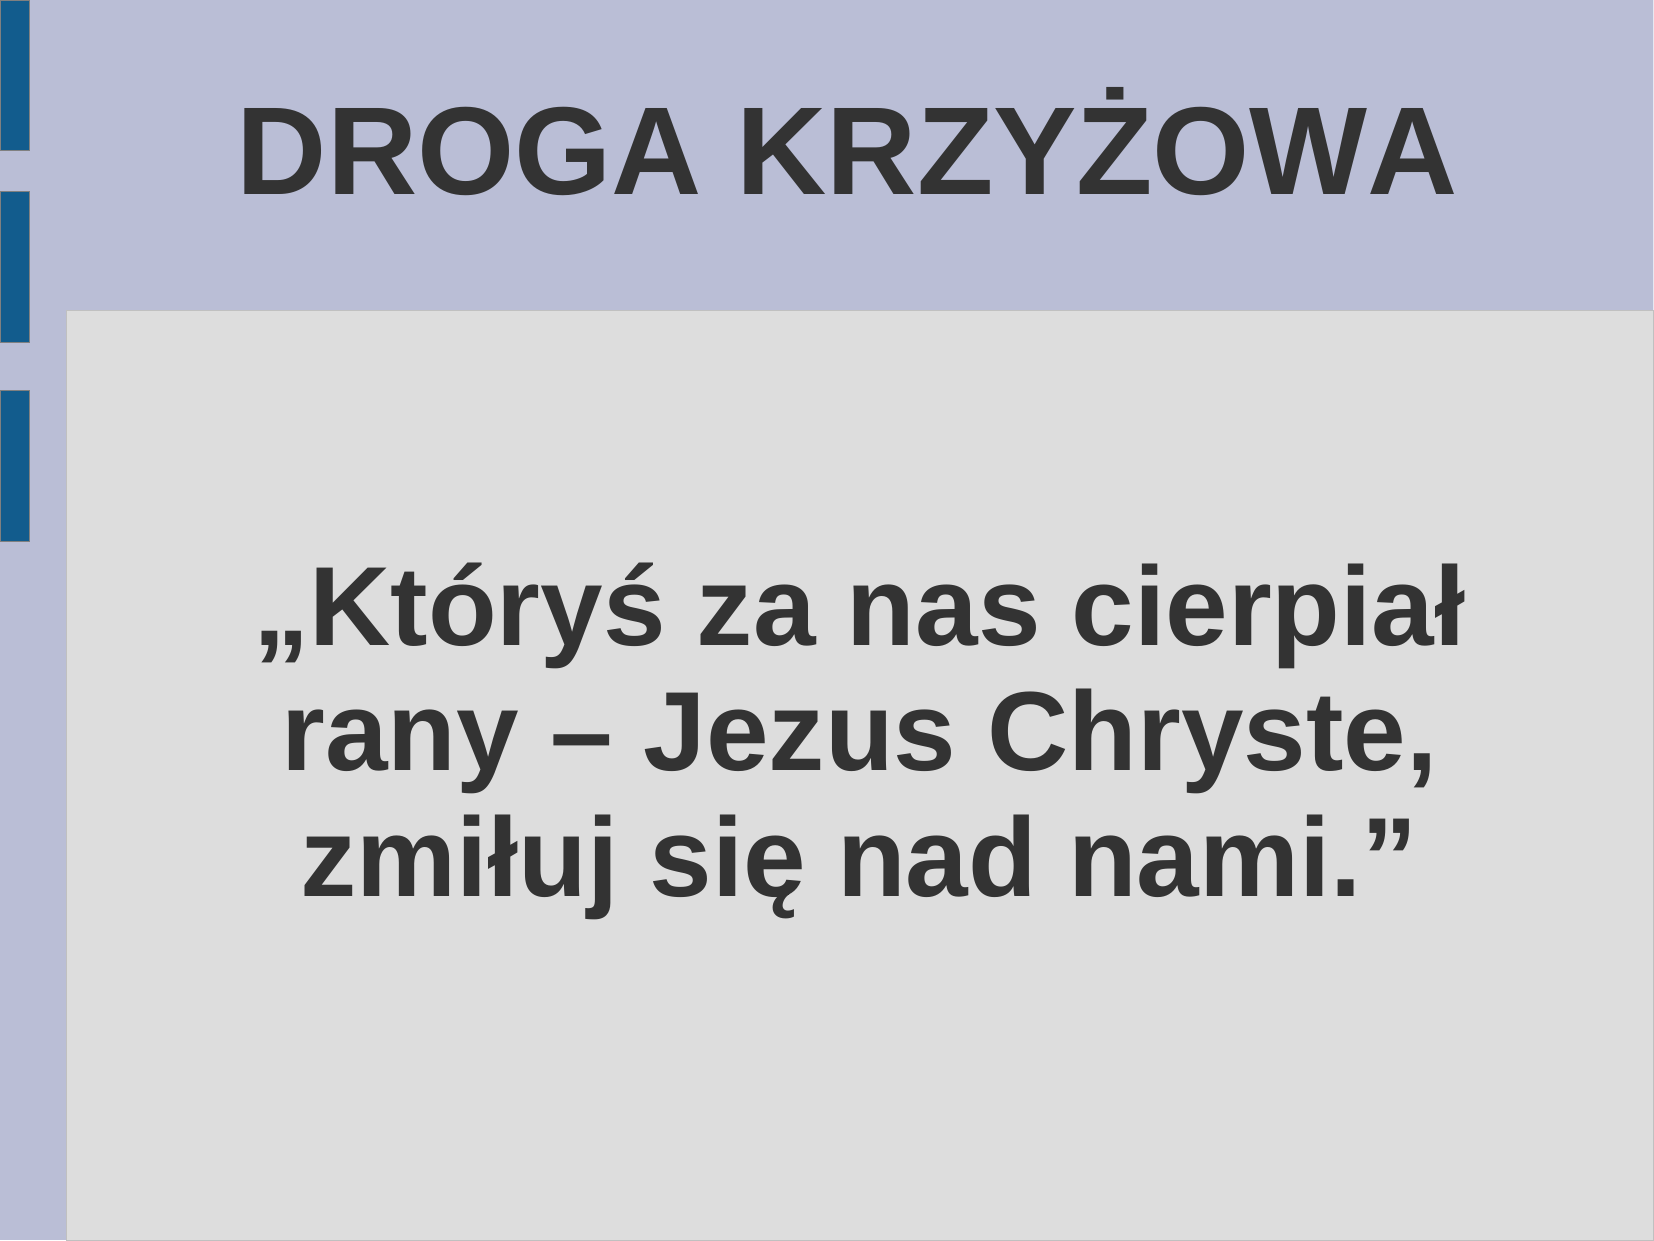

# DROGA KRZYŻOWA
„Któryś za nas cierpiał rany – Jezus Chryste, zmiłuj się nad nami.”